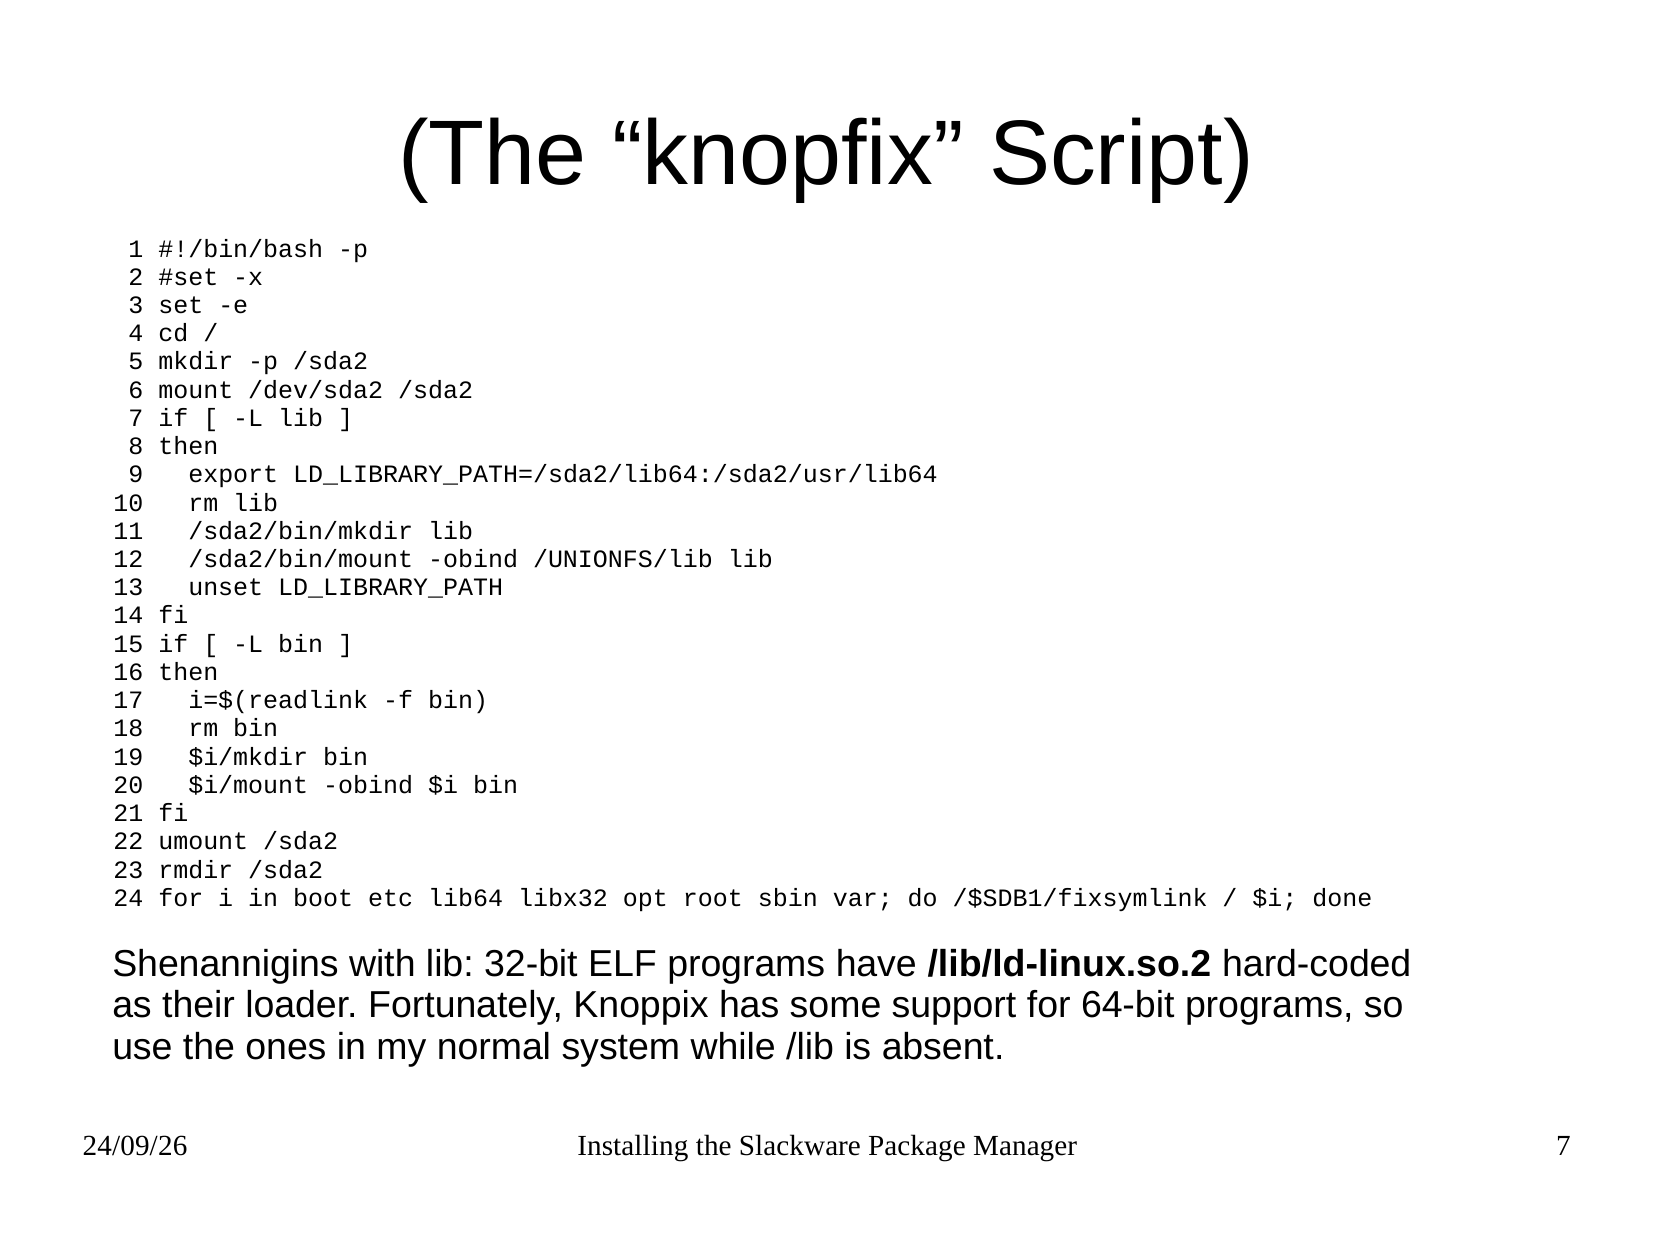

# (The “knopfix” Script)
 1 #!/bin/bash -p
 2 #set -x
 3 set -e
 4 cd /
 5 mkdir -p /sda2
 6 mount /dev/sda2 /sda2
 7 if [ -L lib ]
 8 then
 9 export LD_LIBRARY_PATH=/sda2/lib64:/sda2/usr/lib64
 10 rm lib
 11 /sda2/bin/mkdir lib
 12 /sda2/bin/mount -obind /UNIONFS/lib lib
 13 unset LD_LIBRARY_PATH
 14 fi
 15 if [ -L bin ]
 16 then
 17 i=$(readlink -f bin)
 18 rm bin
 19 $i/mkdir bin
 20 $i/mount -obind $i bin
 21 fi
 22 umount /sda2
 23 rmdir /sda2
 24 for i in boot etc lib64 libx32 opt root sbin var; do /$SDB1/fixsymlink / $i; done
	Shenannigins with lib: 32-bit ELF programs have /lib/ld-linux.so.2 hard-coded 	as their loader. Fortunately, Knoppix has some support for 64-bit programs, so 	use the ones in my normal system while /lib is absent.
Installing the Slackware Package Manager
7